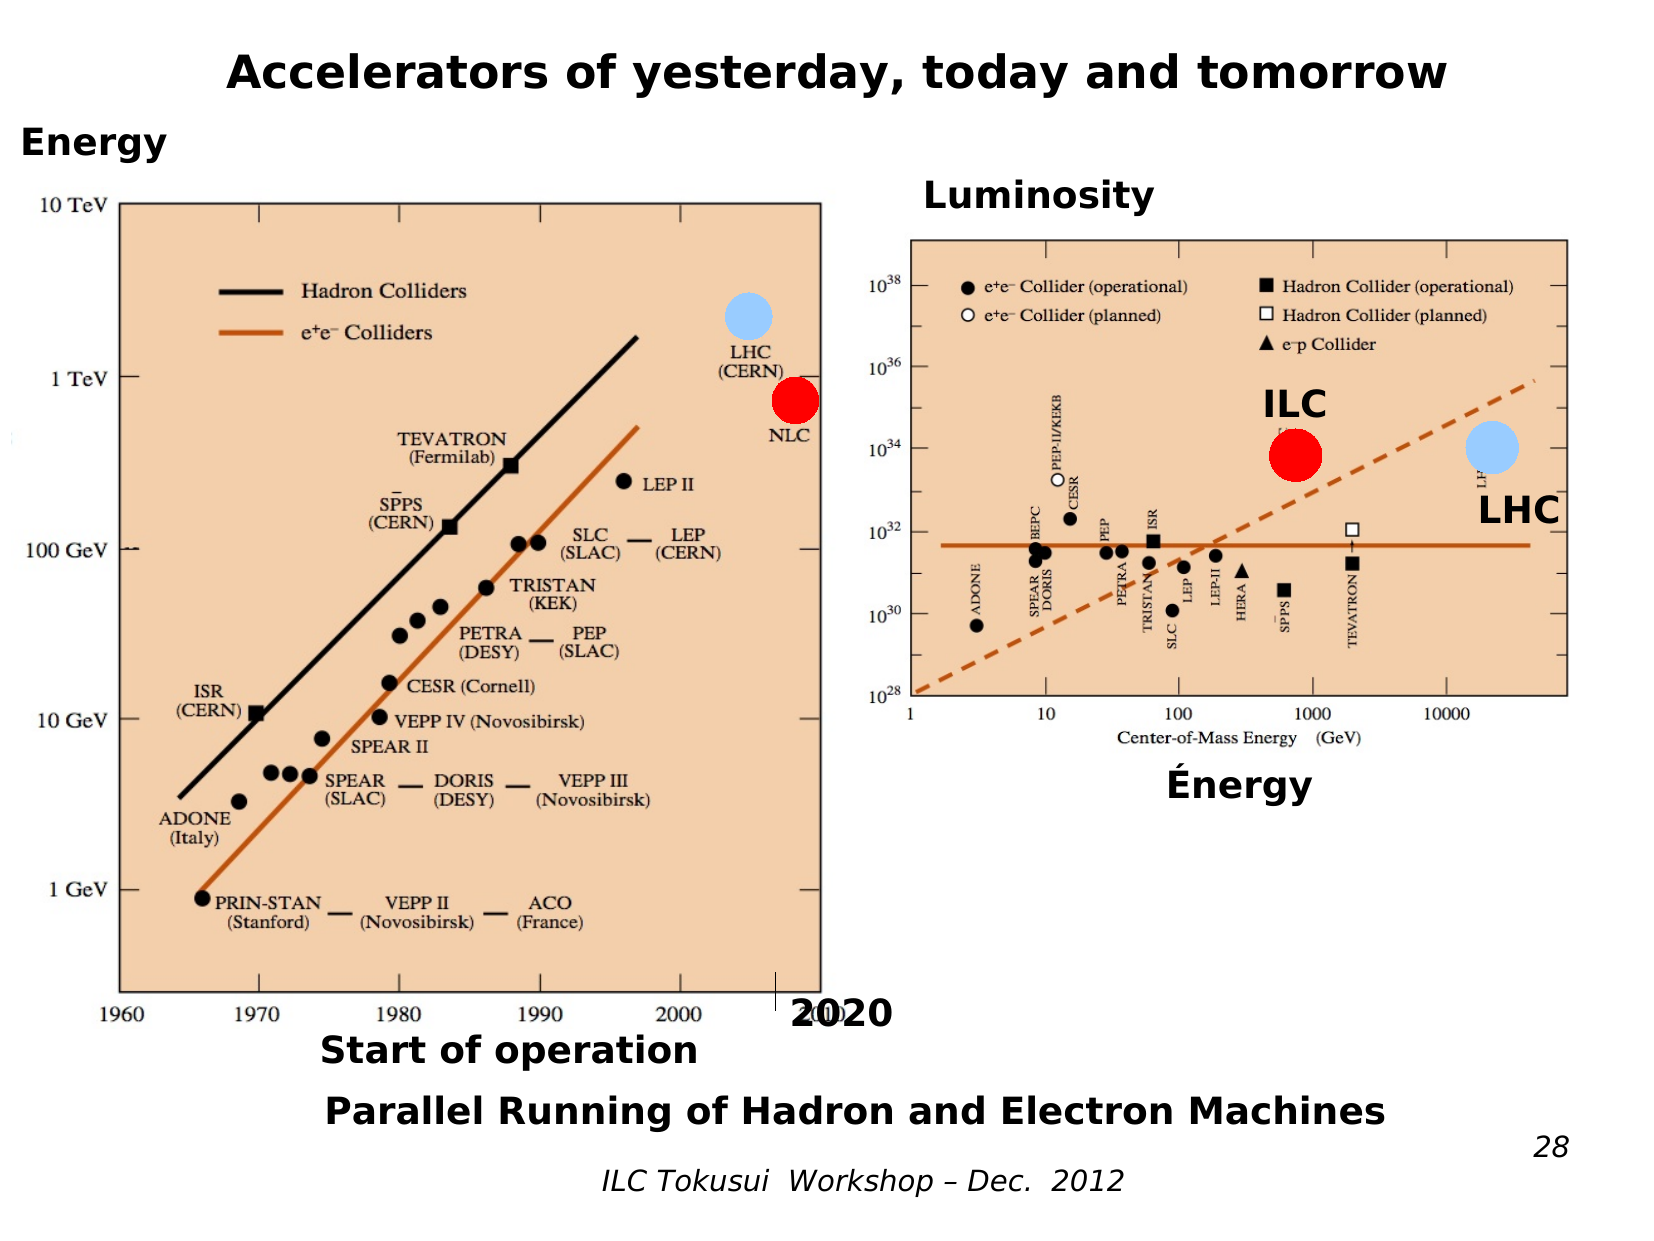

Accelerators of yesterday, today and tomorrow
Energy
Luminosity
ILC
LHC
Énergy
2020
Start of operation
Parallel Running of Hadron and Electron Machines
FCPPL Workshop - March 2012
28